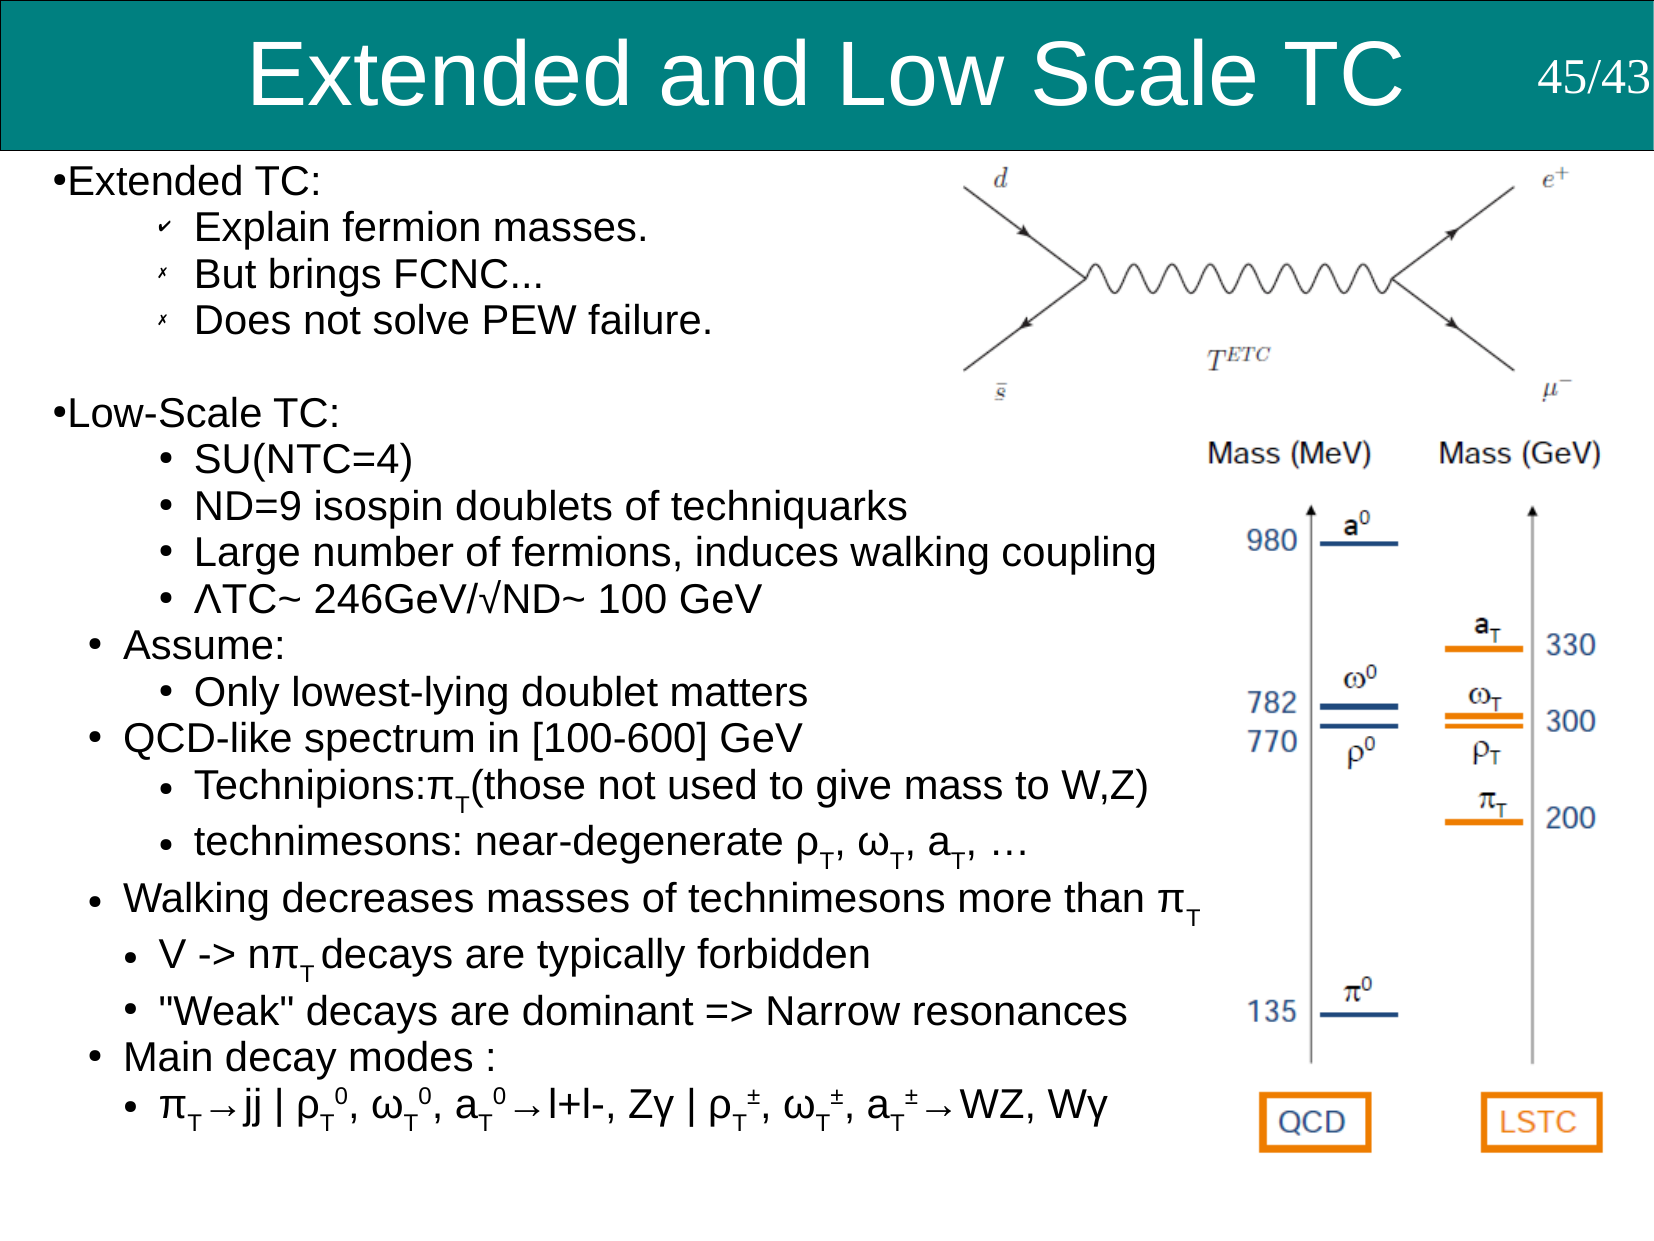

# Extended and Low Scale TC
45
Extended TC:
Explain fermion masses.
But brings FCNC...
Does not solve PEW failure.
Low-Scale TC:
SU(NTC=4)
ND=9 isospin doublets of techniquarks
Large number of fermions, induces walking coupling
ΛTC~ 246GeV/√ND~ 100 GeV
Assume:
Only lowest‐lying doublet matters
QCD‐like spectrum in [100‐600] GeV
Technipions:πT(those not used to give mass to W,Z)
technimesons: near‐degenerate ρT, ωT, aT, …
Walking decreases masses of technimesons more than πT
V ‐> nπT decays are typically forbidden
"Weak" decays are dominant => Narrow resonances
Main decay modes :
πT→jj | ρT0, ωT0, aT0→l+l‐, Zγ | ρT±, ωT±, aT±→WZ, Wγ